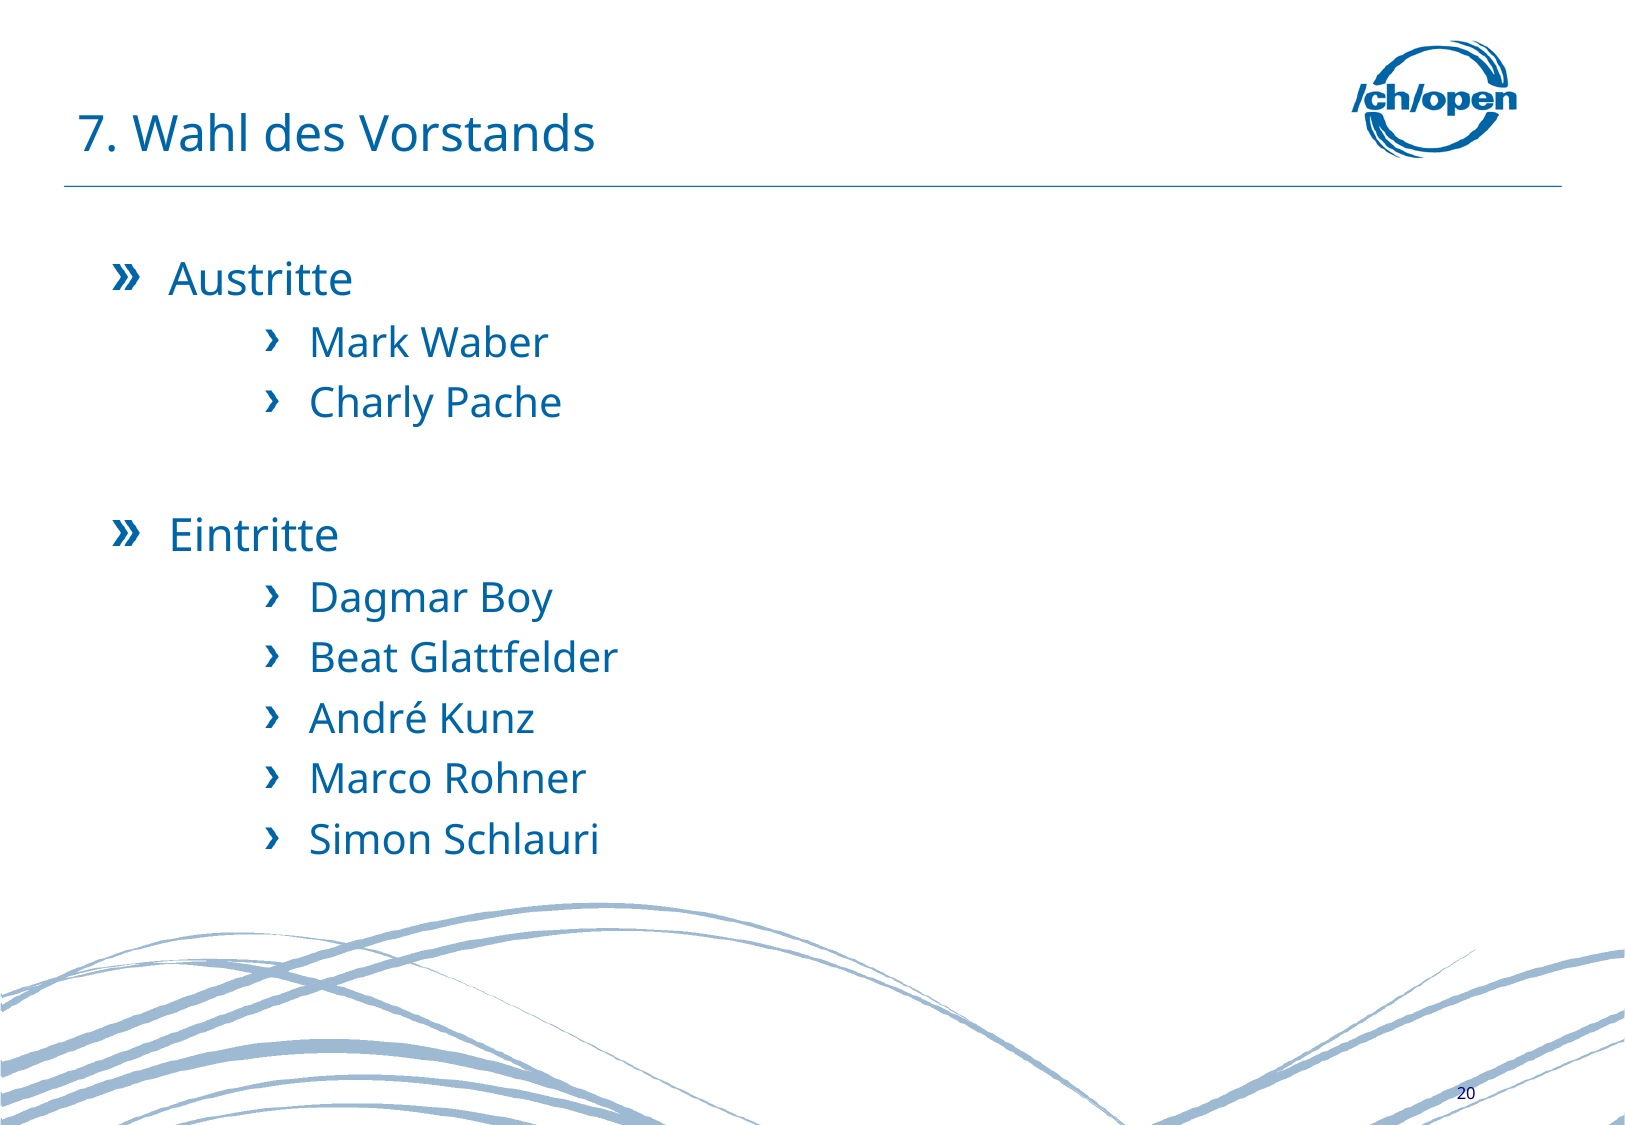

# 7. Wahl des Vorstands
Austritte
Mark Waber
Charly Pache
Eintritte
Dagmar Boy
Beat Glattfelder
André Kunz
Marco Rohner
Simon Schlauri